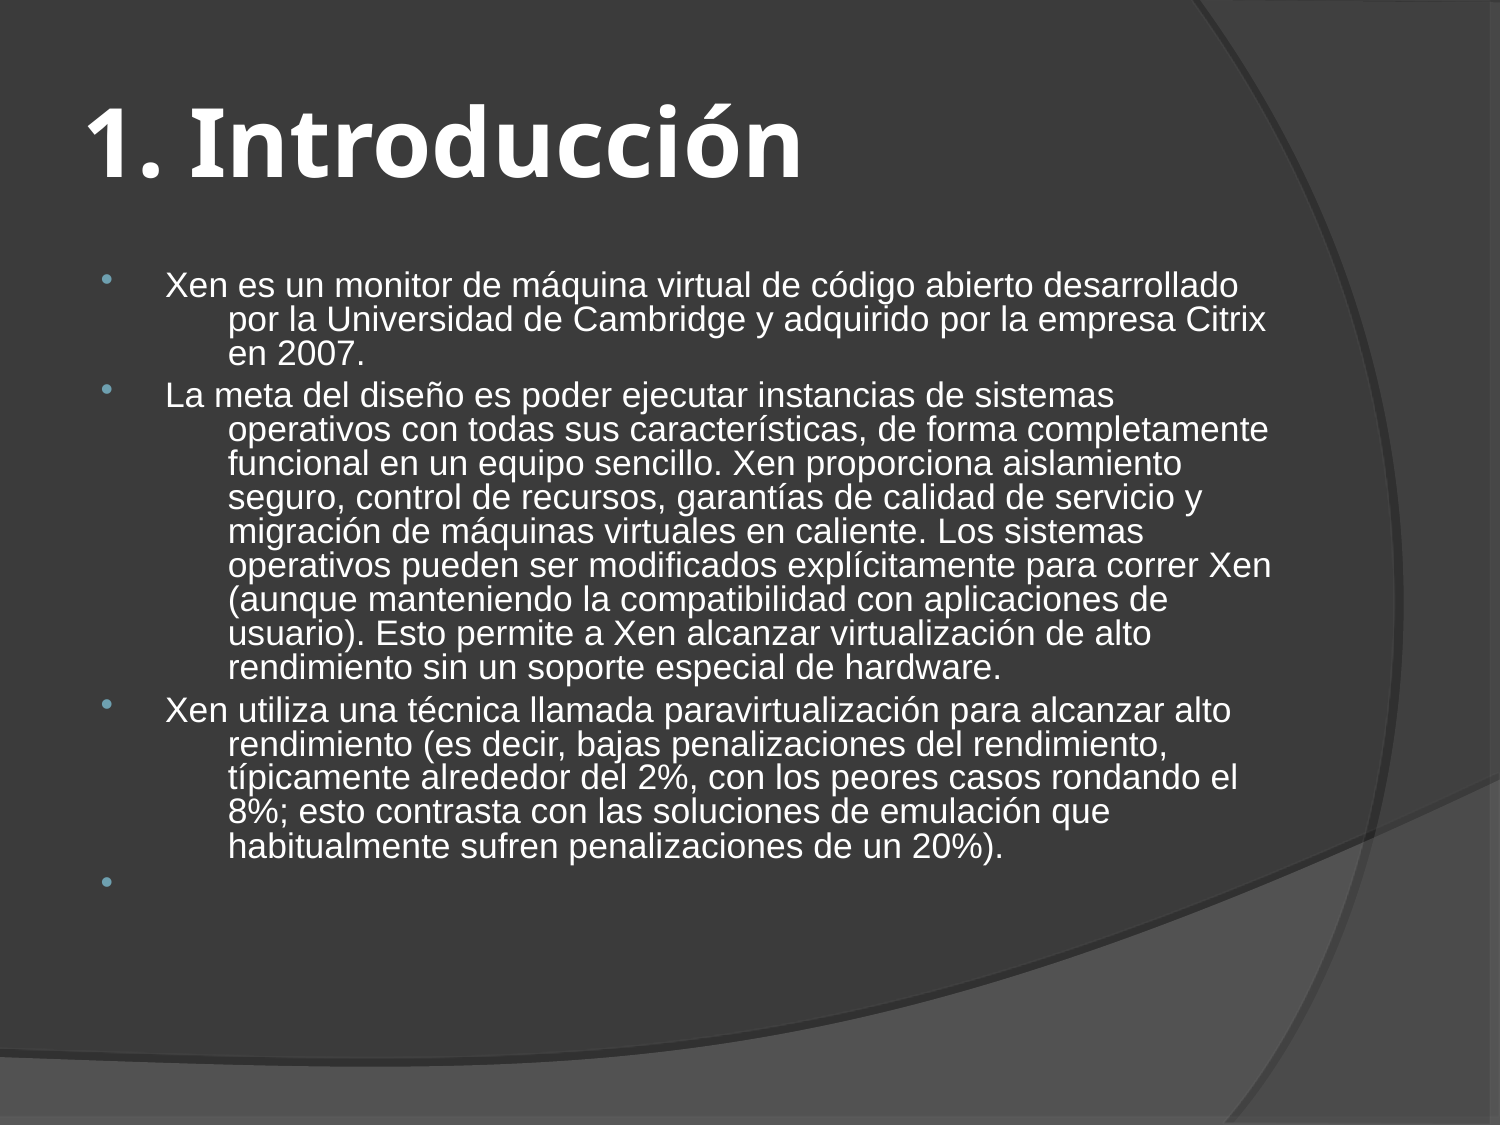

# 1. Introducción
Xen es un monitor de máquina virtual de código abierto desarrollado por la Universidad de Cambridge y adquirido por la empresa Citrix en 2007.
La meta del diseño es poder ejecutar instancias de sistemas operativos con todas sus características, de forma completamente funcional en un equipo sencillo. Xen proporciona aislamiento seguro, control de recursos, garantías de calidad de servicio y migración de máquinas virtuales en caliente. Los sistemas operativos pueden ser modificados explícitamente para correr Xen (aunque manteniendo la compatibilidad con aplicaciones de usuario). Esto permite a Xen alcanzar virtualización de alto rendimiento sin un soporte especial de hardware.
Xen utiliza una técnica llamada paravirtualización para alcanzar alto rendimiento (es decir, bajas penalizaciones del rendimiento, típicamente alrededor del 2%, con los peores casos rondando el 8%; esto contrasta con las soluciones de emulación que habitualmente sufren penalizaciones de un 20%).